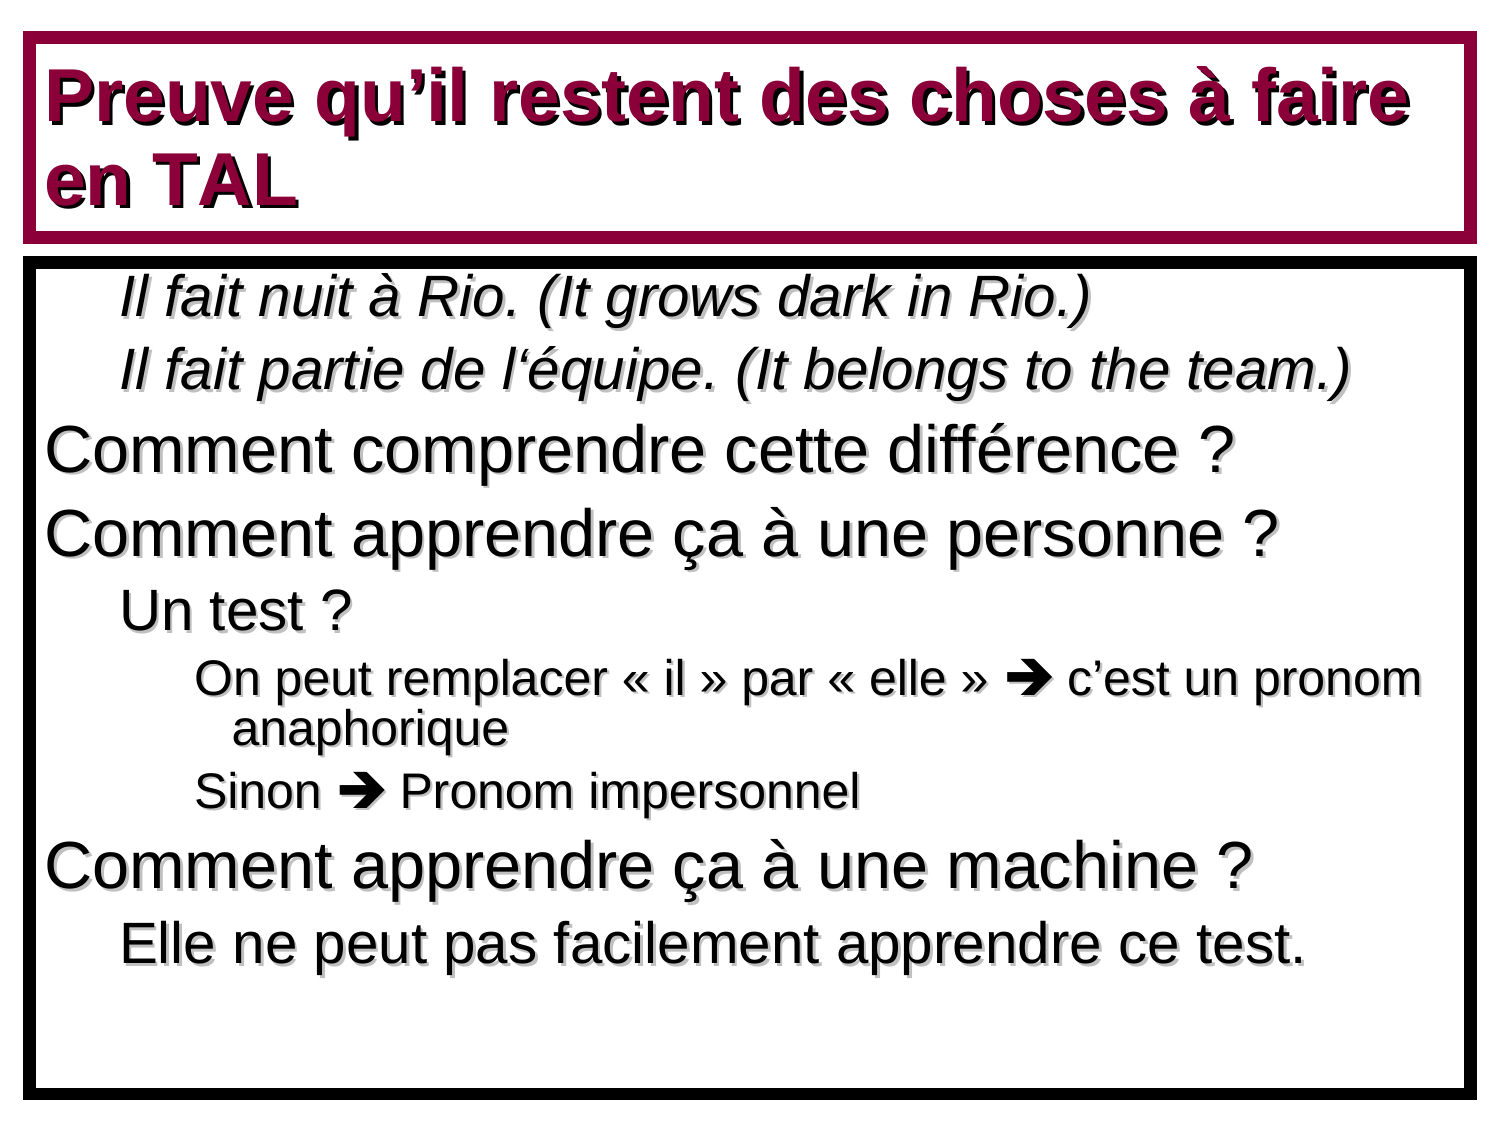

# Preuve qu’il restent des choses à faire en TAL
Il fait nuit à Rio. (It grows dark in Rio.)
Il fait partie de l‘équipe. (It belongs to the team.)
Comment comprendre cette différence ?
Comment apprendre ça à une personne ?
Un test ?
On peut remplacer « il » par « elle »  c’est un pronom anaphorique
Sinon  Pronom impersonnel
Comment apprendre ça à une machine ?
Elle ne peut pas facilement apprendre ce test.